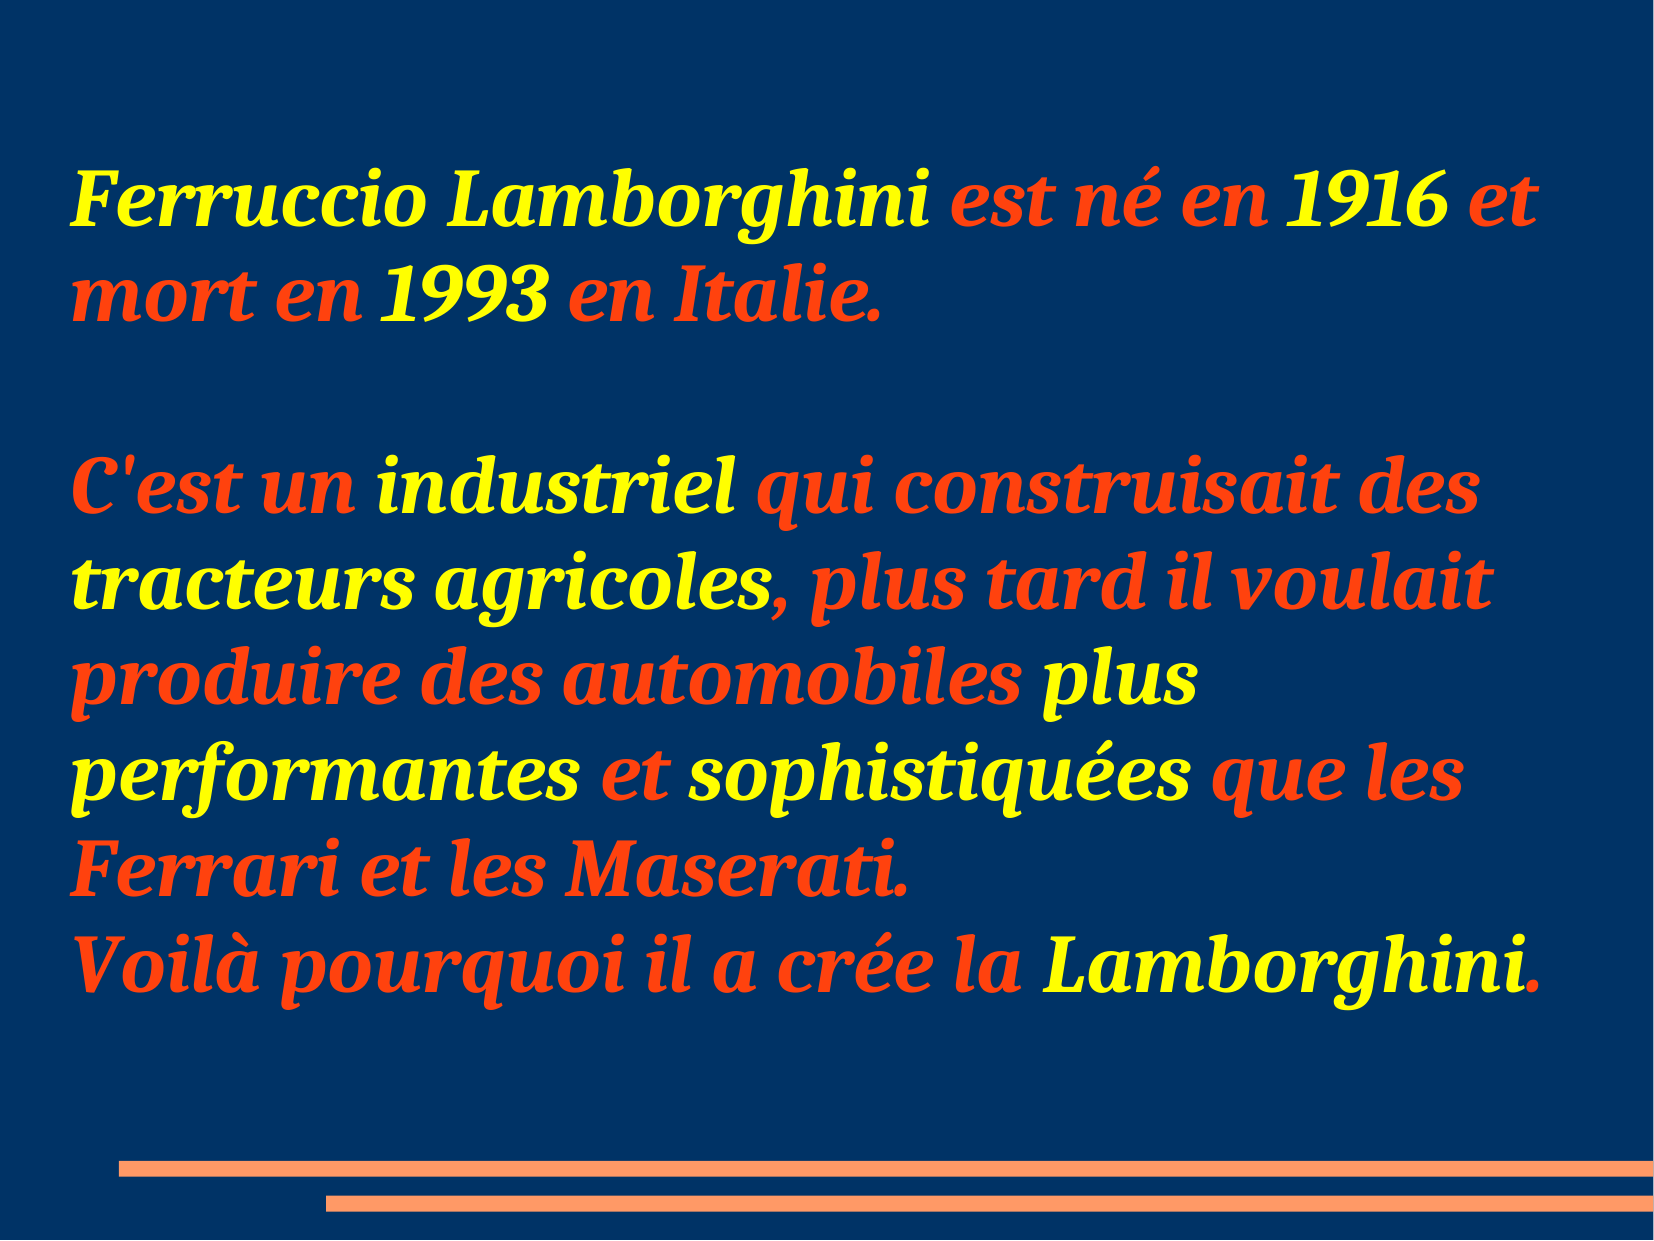

# Ferruccio Lamborghini est né en 1916 et mort en 1993 en Italie. C'est un industriel qui construisait des tracteurs agricoles, plus tard il voulait produire des automobiles plus performantes et sophistiquées que les Ferrari et les Maserati. Voilà pourquoi il a crée la Lamborghini.